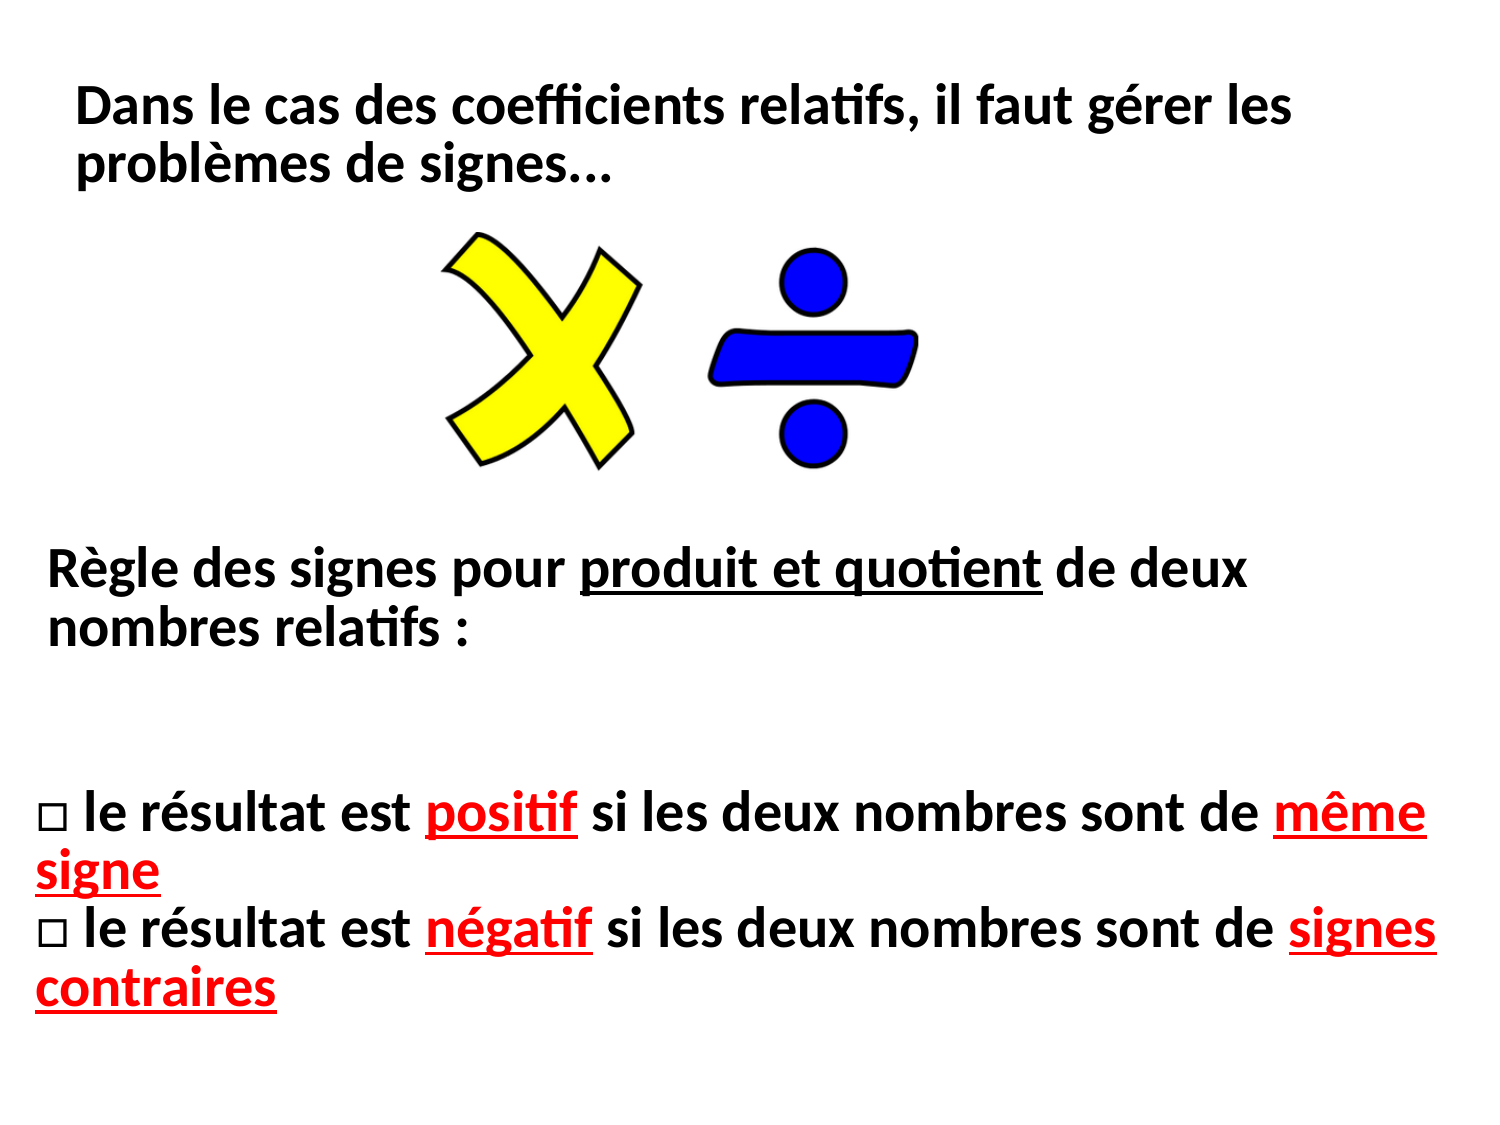

# Dans le cas des coefficients relatifs, il faut gérer les problèmes de signes...
Règle des signes pour produit et quotient de deux nombres relatifs :
□ le résultat est positif si les deux nombres sont de même signe
□ le résultat est négatif si les deux nombres sont de signes contraires